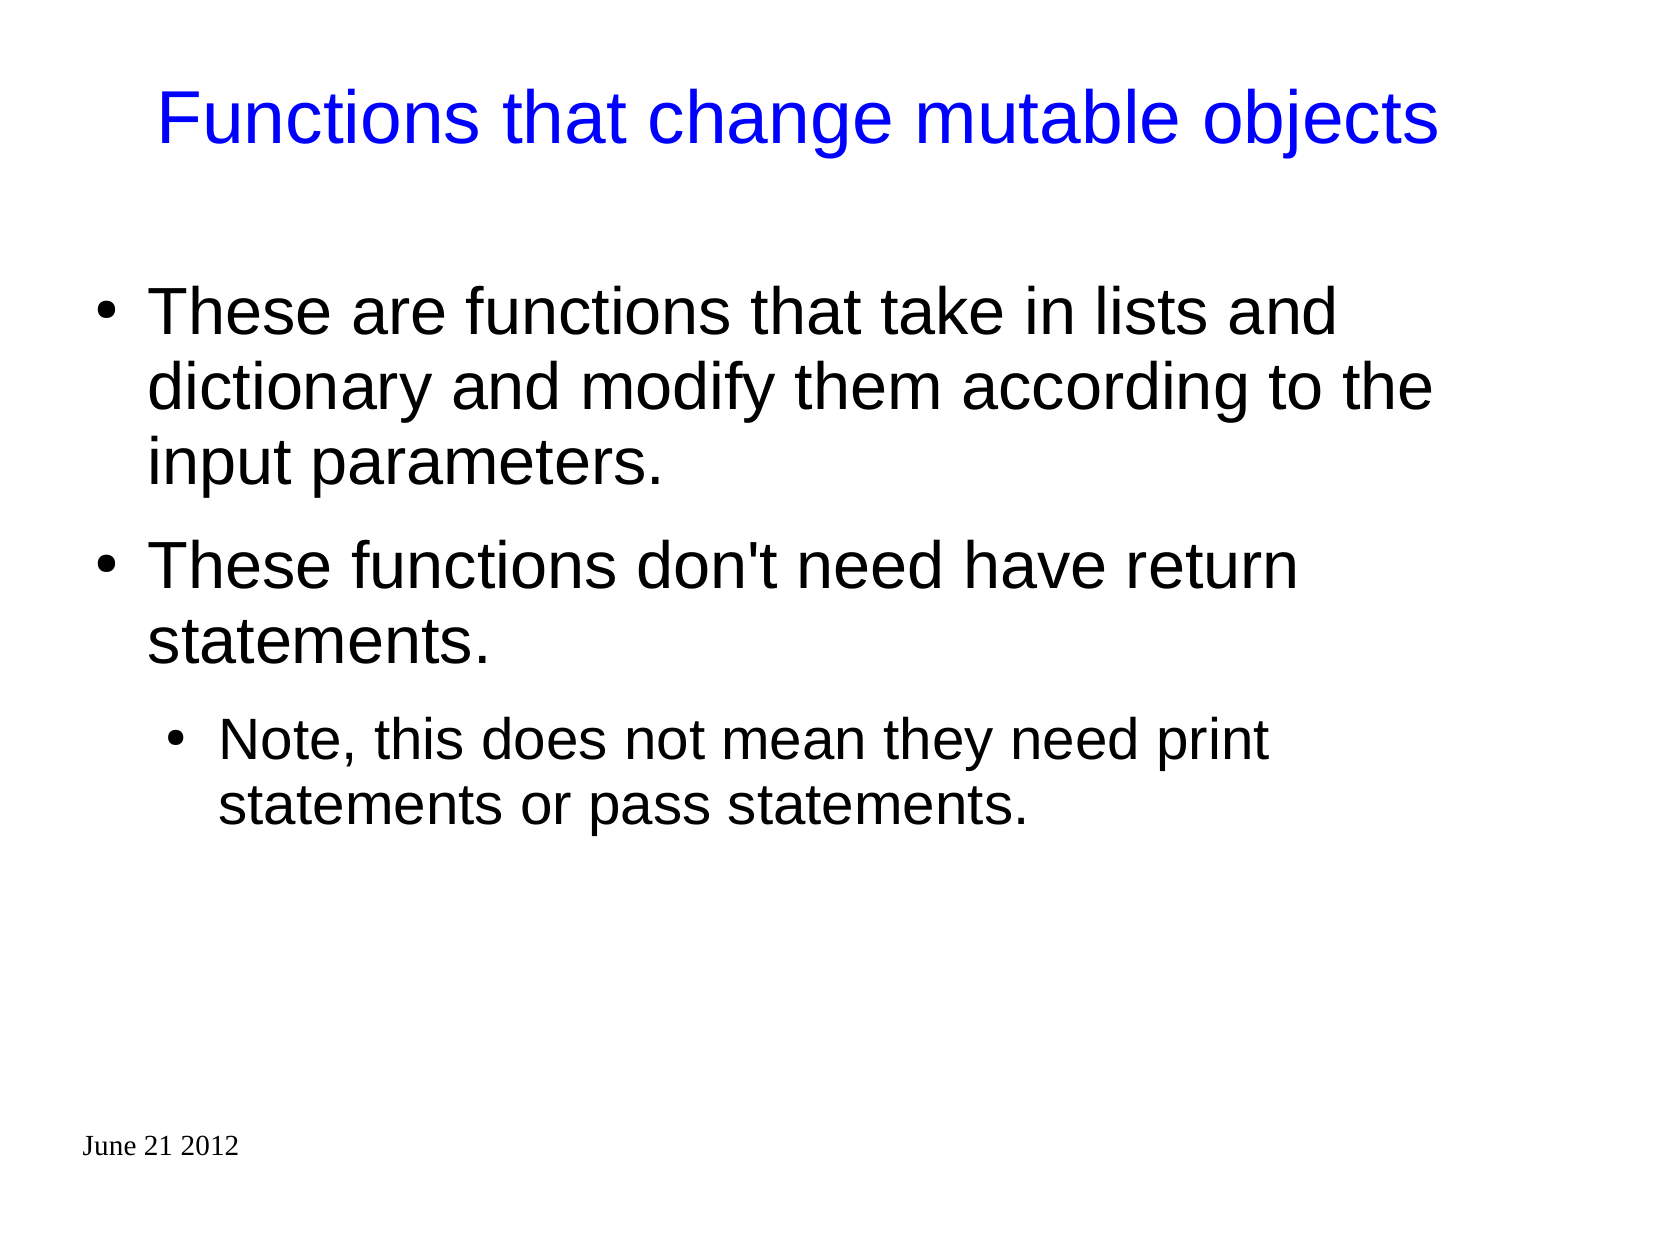

# Functions that change mutable objects
These are functions that take in lists and dictionary and modify them according to the input parameters.
These functions don't need have return statements.
Note, this does not mean they need print statements or pass statements.
June 21 2012